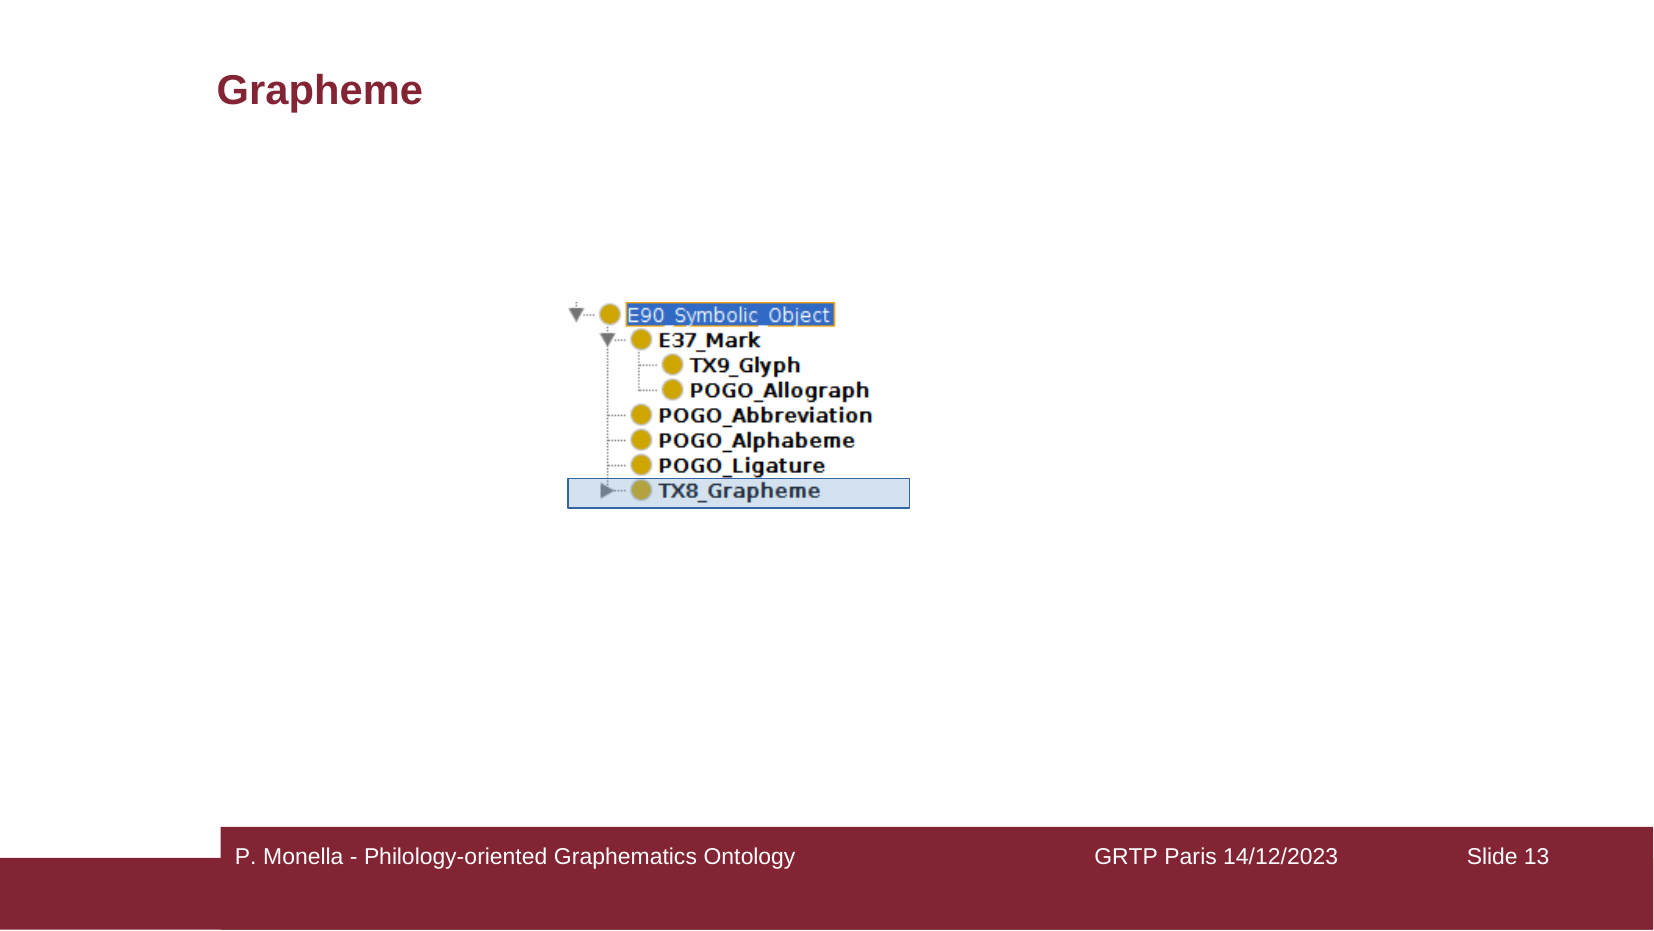

# Grapheme
P. Monella - Philology-oriented Graphematics Ontology
13